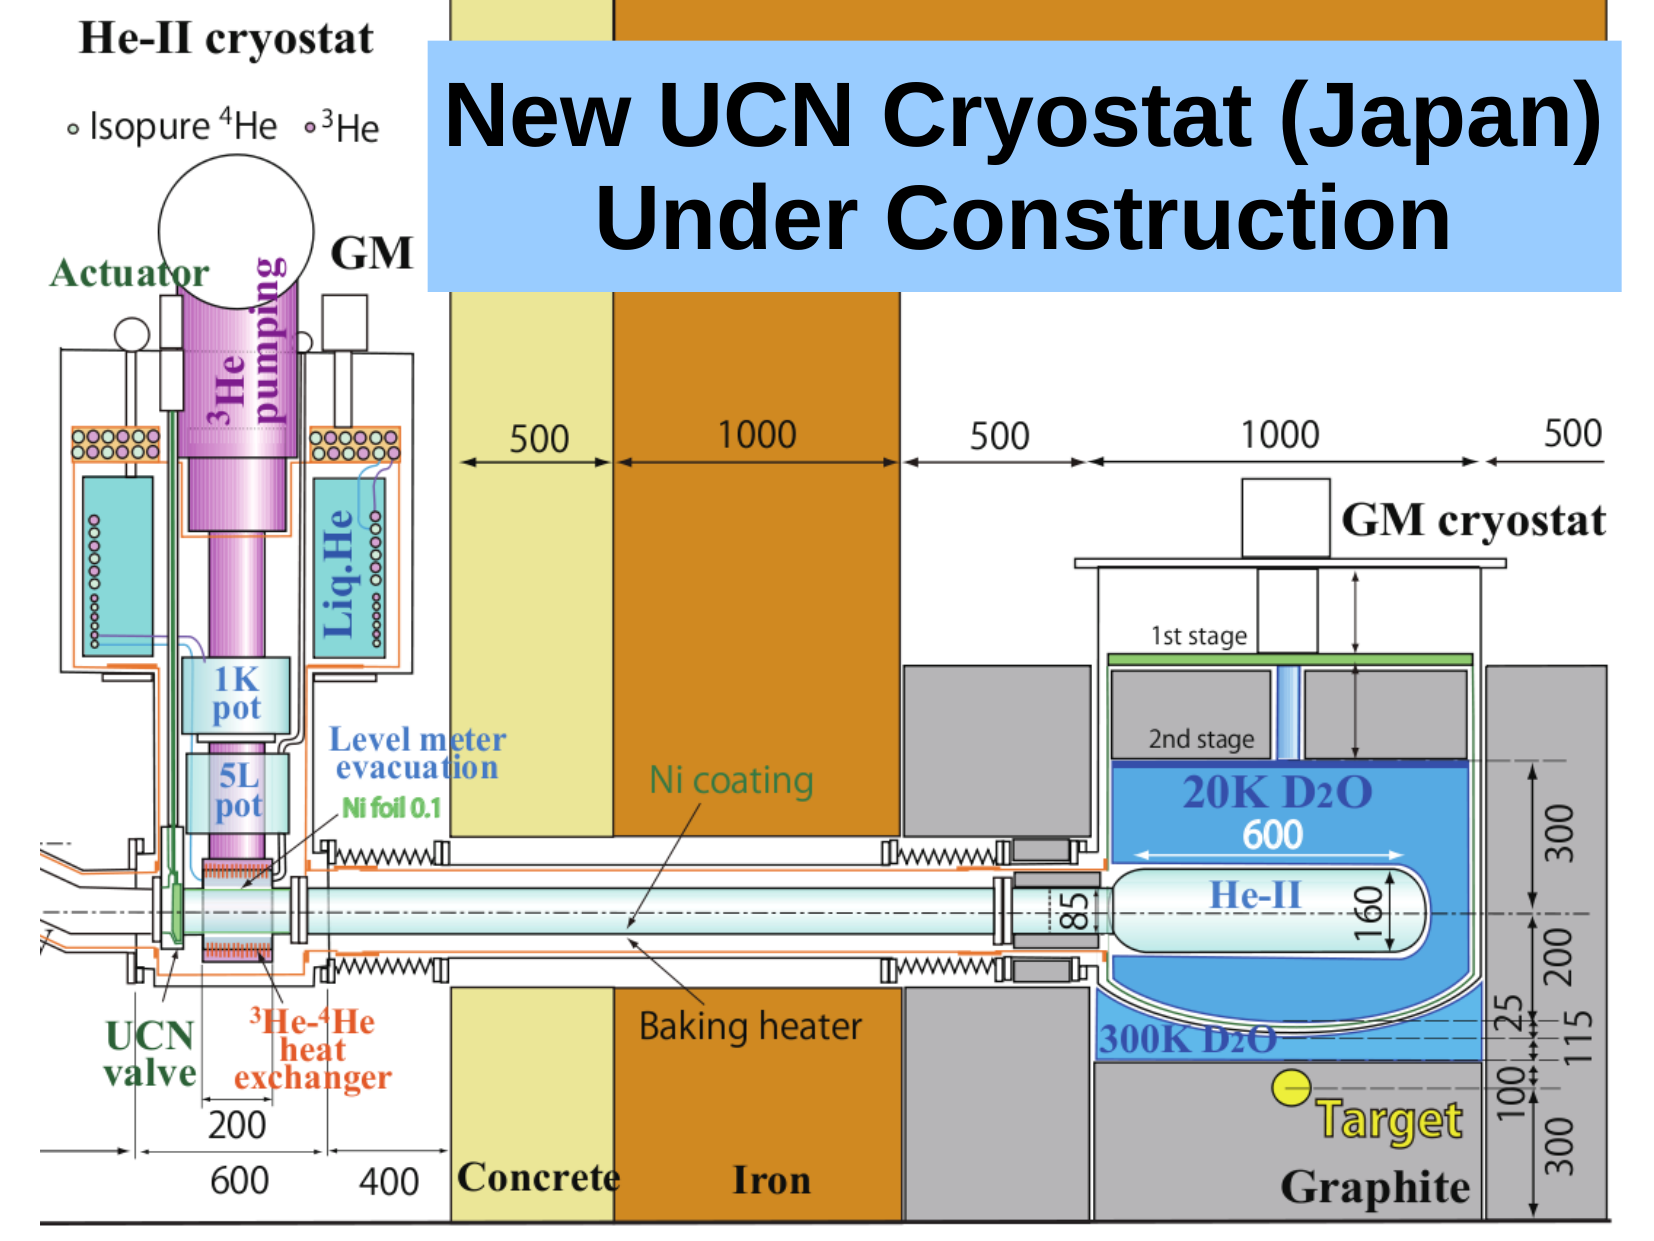

New UCN Cryostat (Japan)
Under Construction
#